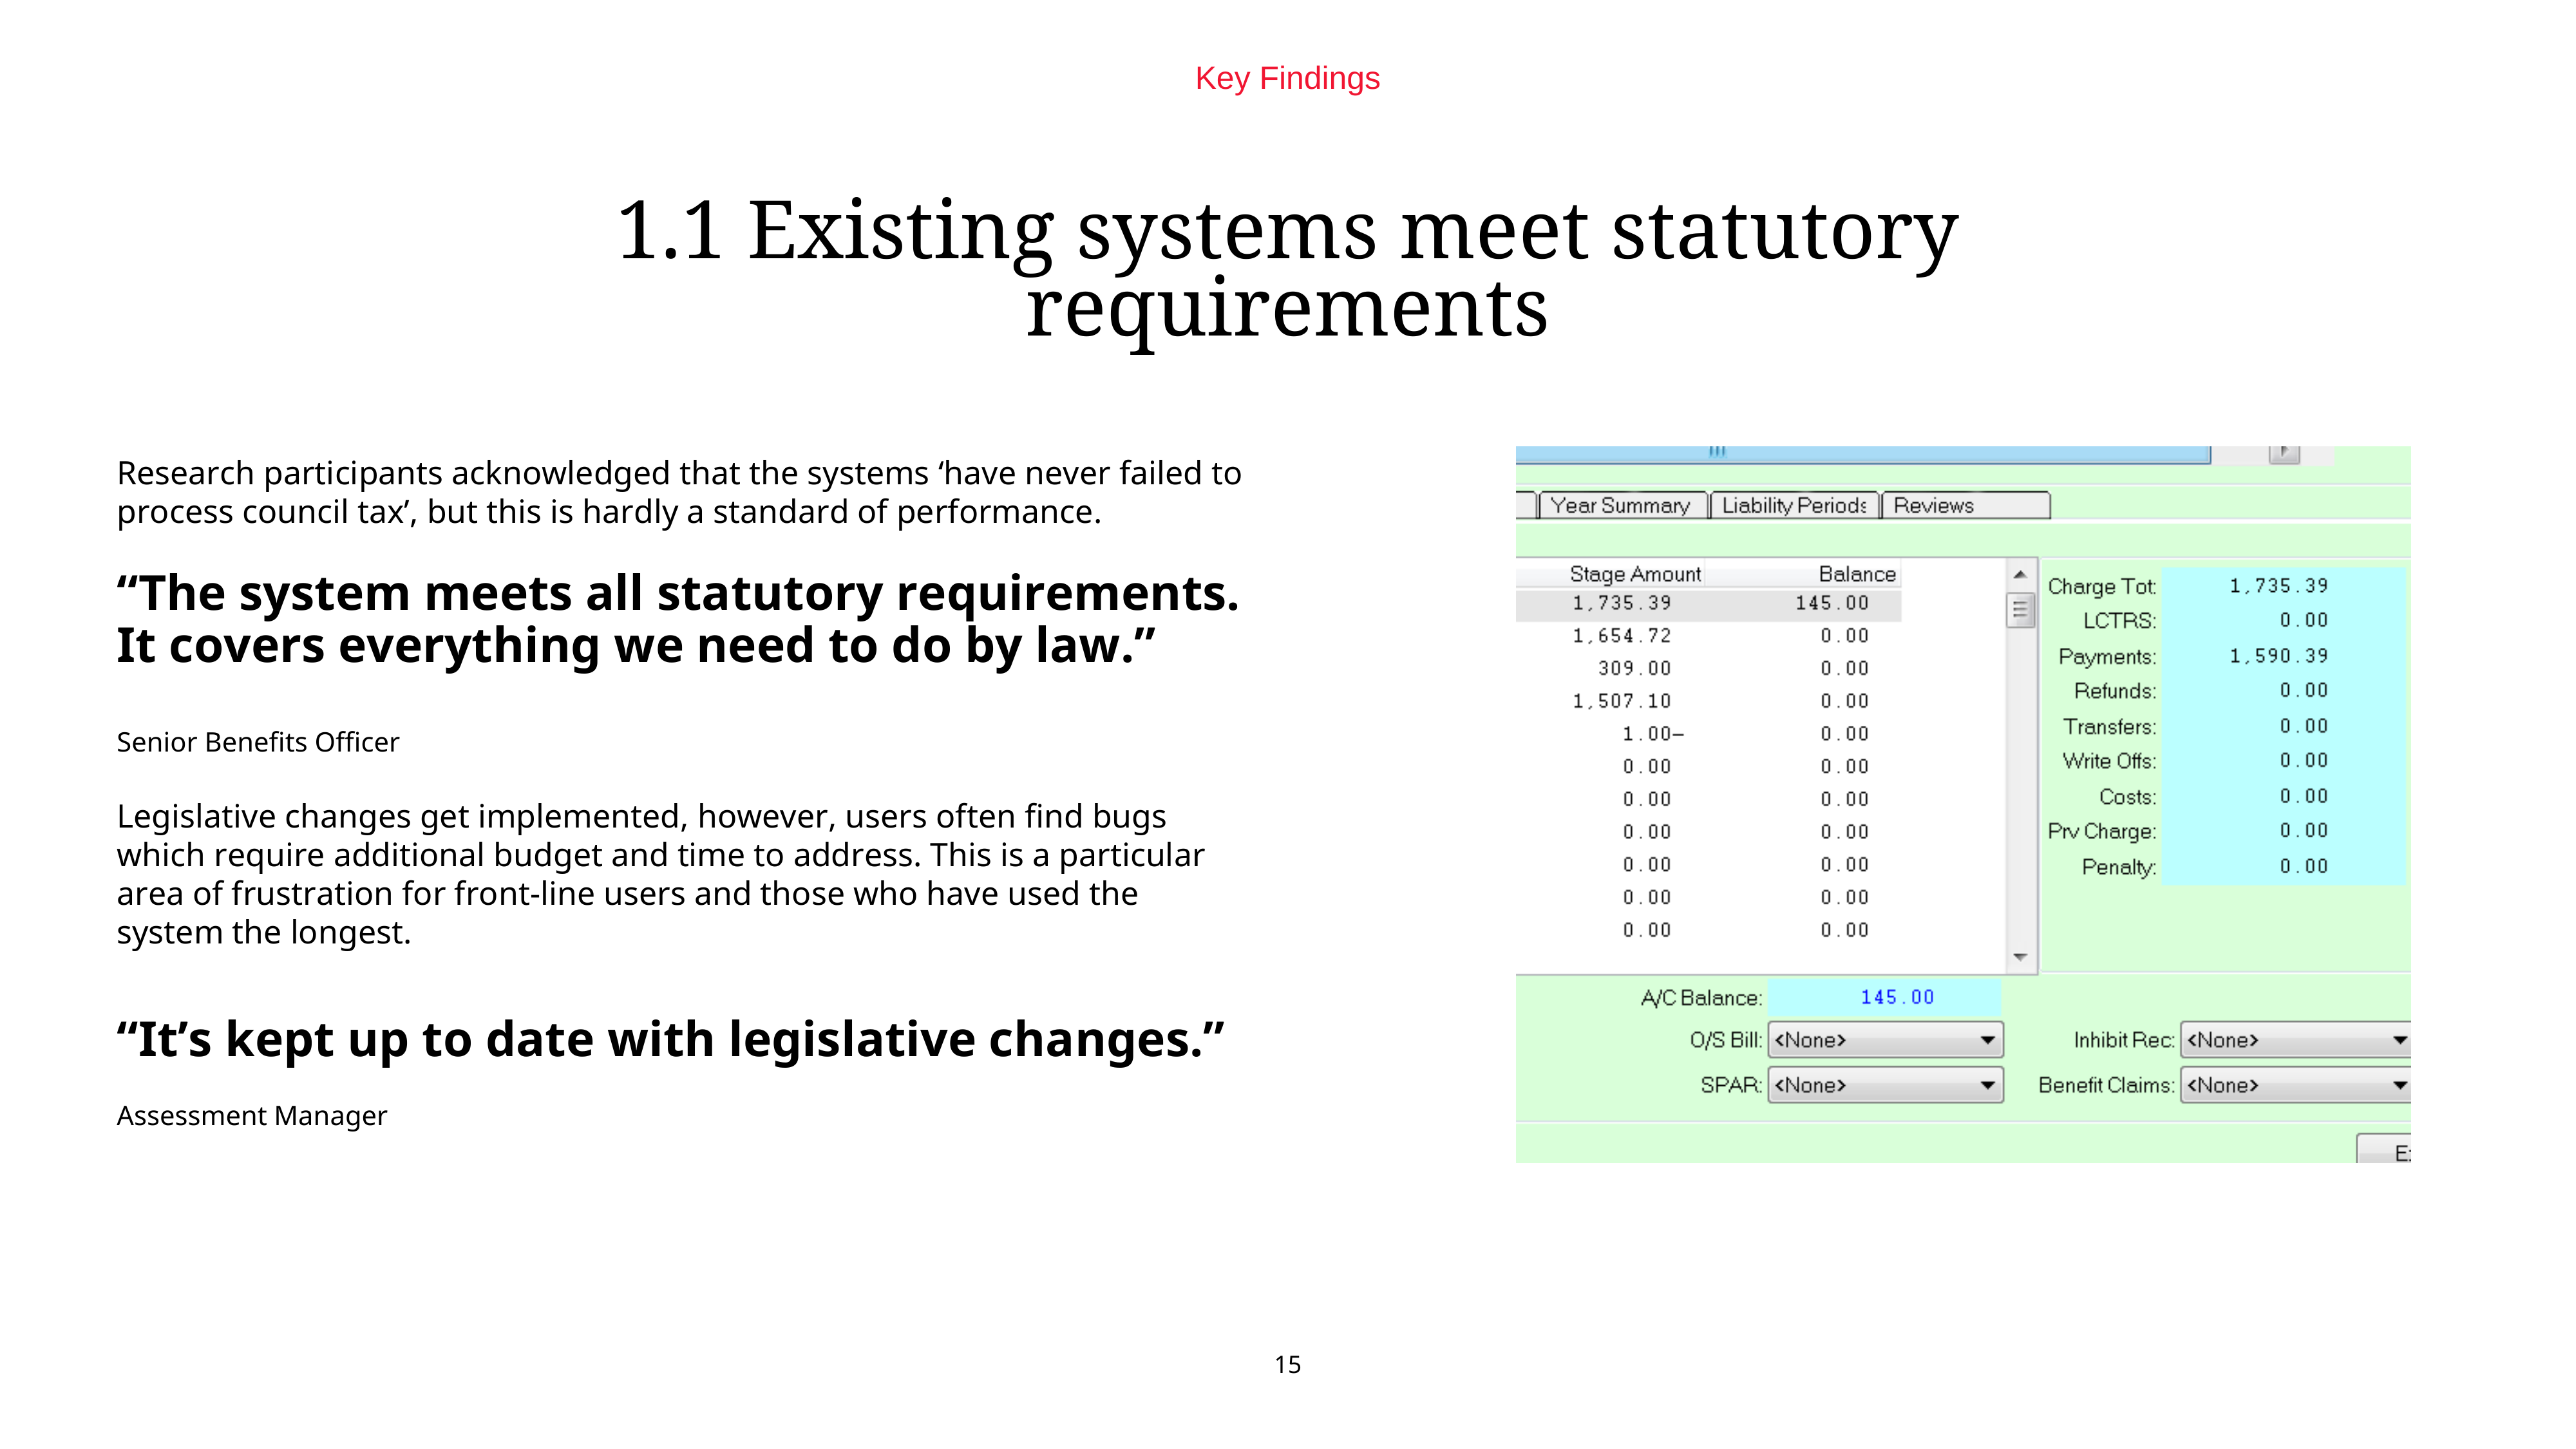

Key Findings
1.1 Existing systems meet statutory requirements
Research participants acknowledged that the systems ‘have never failed to process council tax’, but this is hardly a standard of performance.
“The system meets all statutory requirements. It covers everything we need to do by law.”
Senior Benefits Officer
Legislative changes get implemented, however, users often find bugs which require additional budget and time to address. This is a particular area of frustration for front-line users and those who have used the system the longest.
“It’s kept up to date with legislative changes.”
Assessment Manager